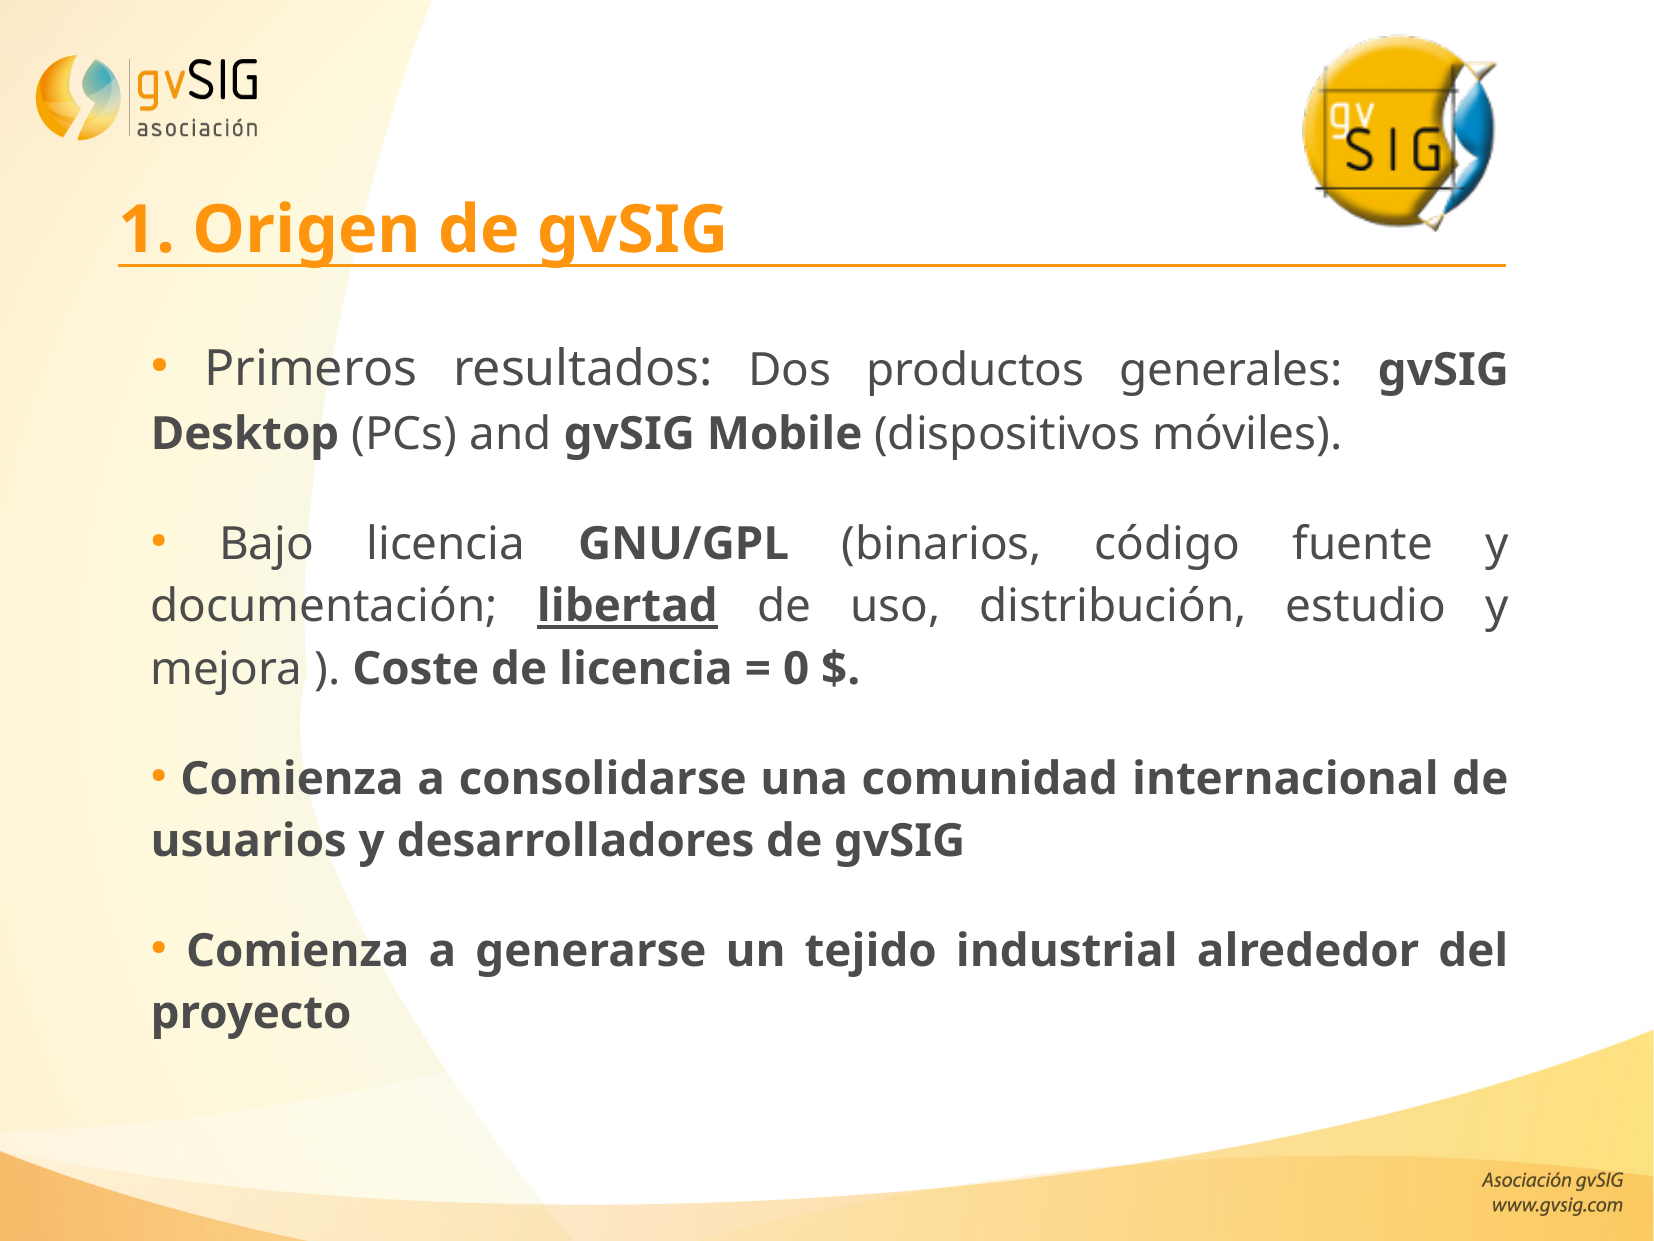

# 1. Origen de gvSIG
 Primeros resultados: Dos productos generales: gvSIG Desktop (PCs) and gvSIG Mobile (dispositivos móviles).
 Bajo licencia GNU/GPL (binarios, código fuente y documentación; libertad de uso, distribución, estudio y mejora ). Coste de licencia = 0 $.
 Comienza a consolidarse una comunidad internacional de usuarios y desarrolladores de gvSIG
 Comienza a generarse un tejido industrial alrededor del proyecto